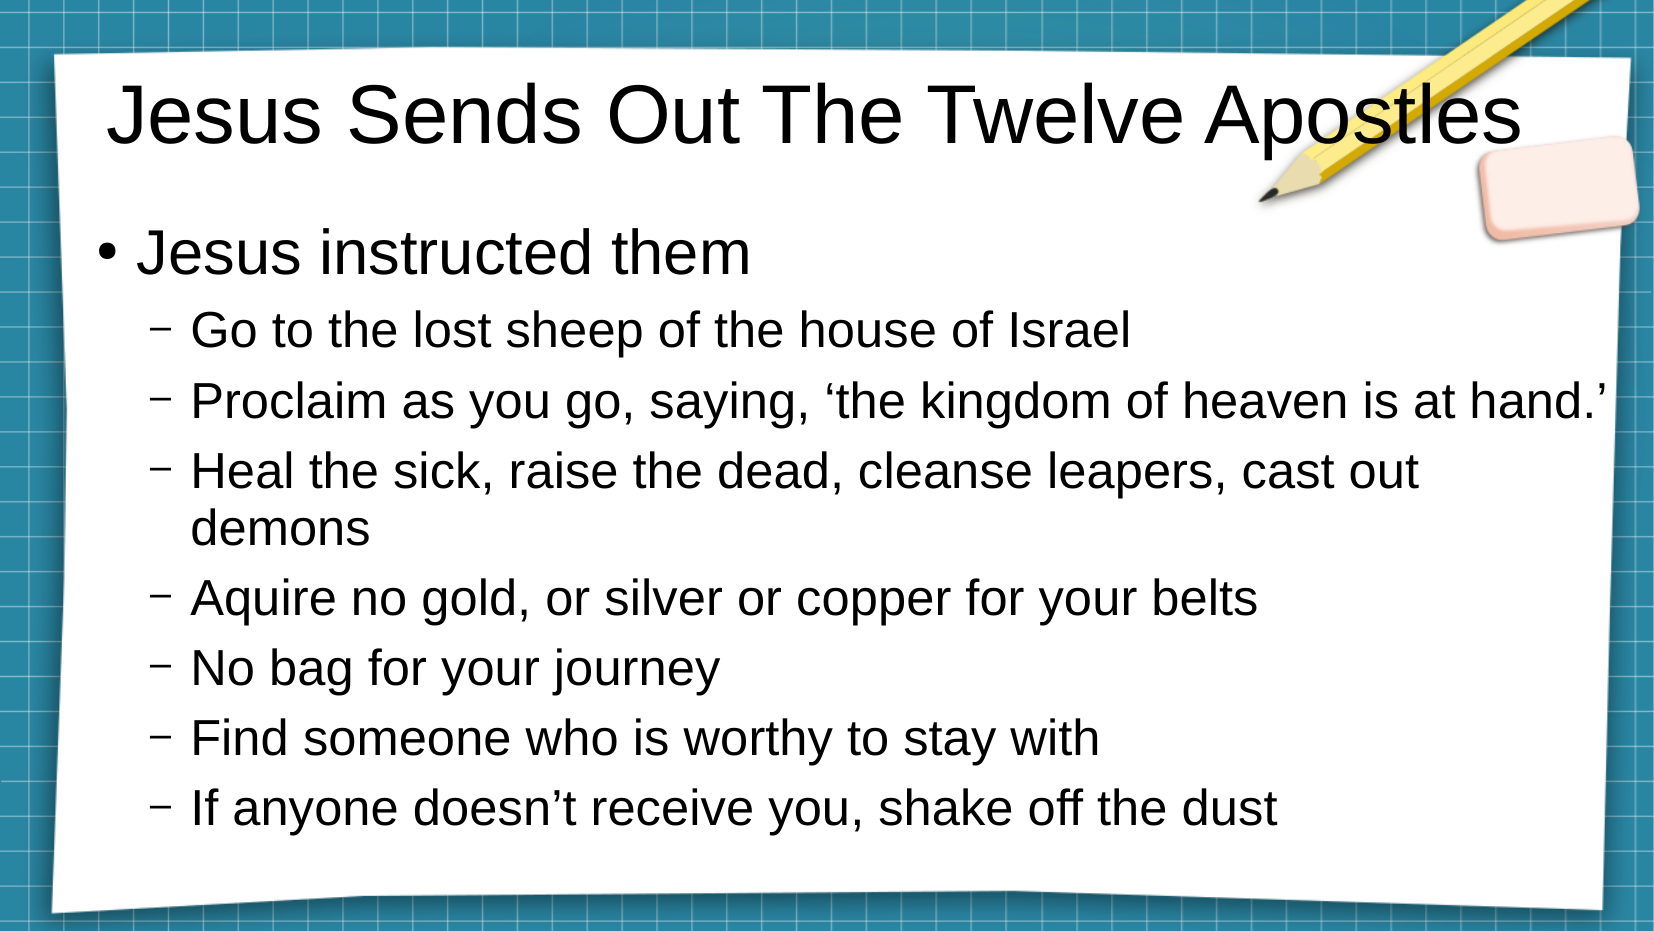

# Jesus Sends Out The Twelve Apostles
Jesus instructed them
Go to the lost sheep of the house of Israel
Proclaim as you go, saying, ‘the kingdom of heaven is at hand.’
Heal the sick, raise the dead, cleanse leapers, cast out demons
Aquire no gold, or silver or copper for your belts
No bag for your journey
Find someone who is worthy to stay with
If anyone doesn’t receive you, shake off the dust